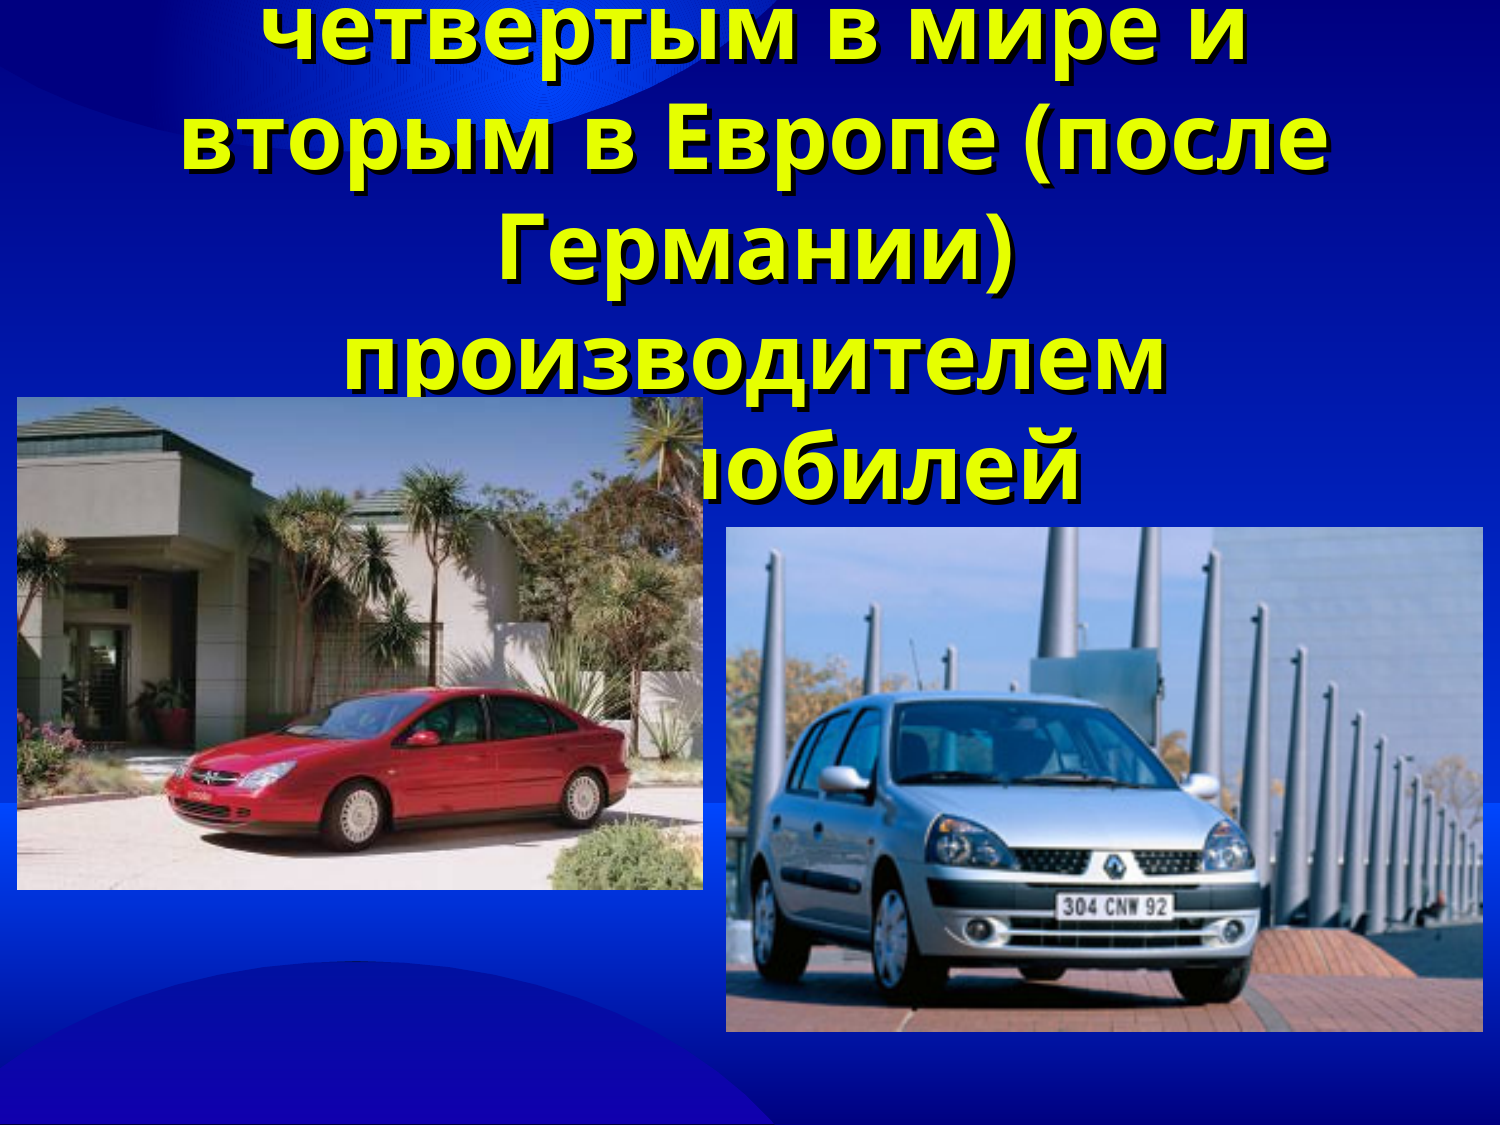

# Страна является четвертым в мире и вторым в Европе (после Германии) производителем автомобилей